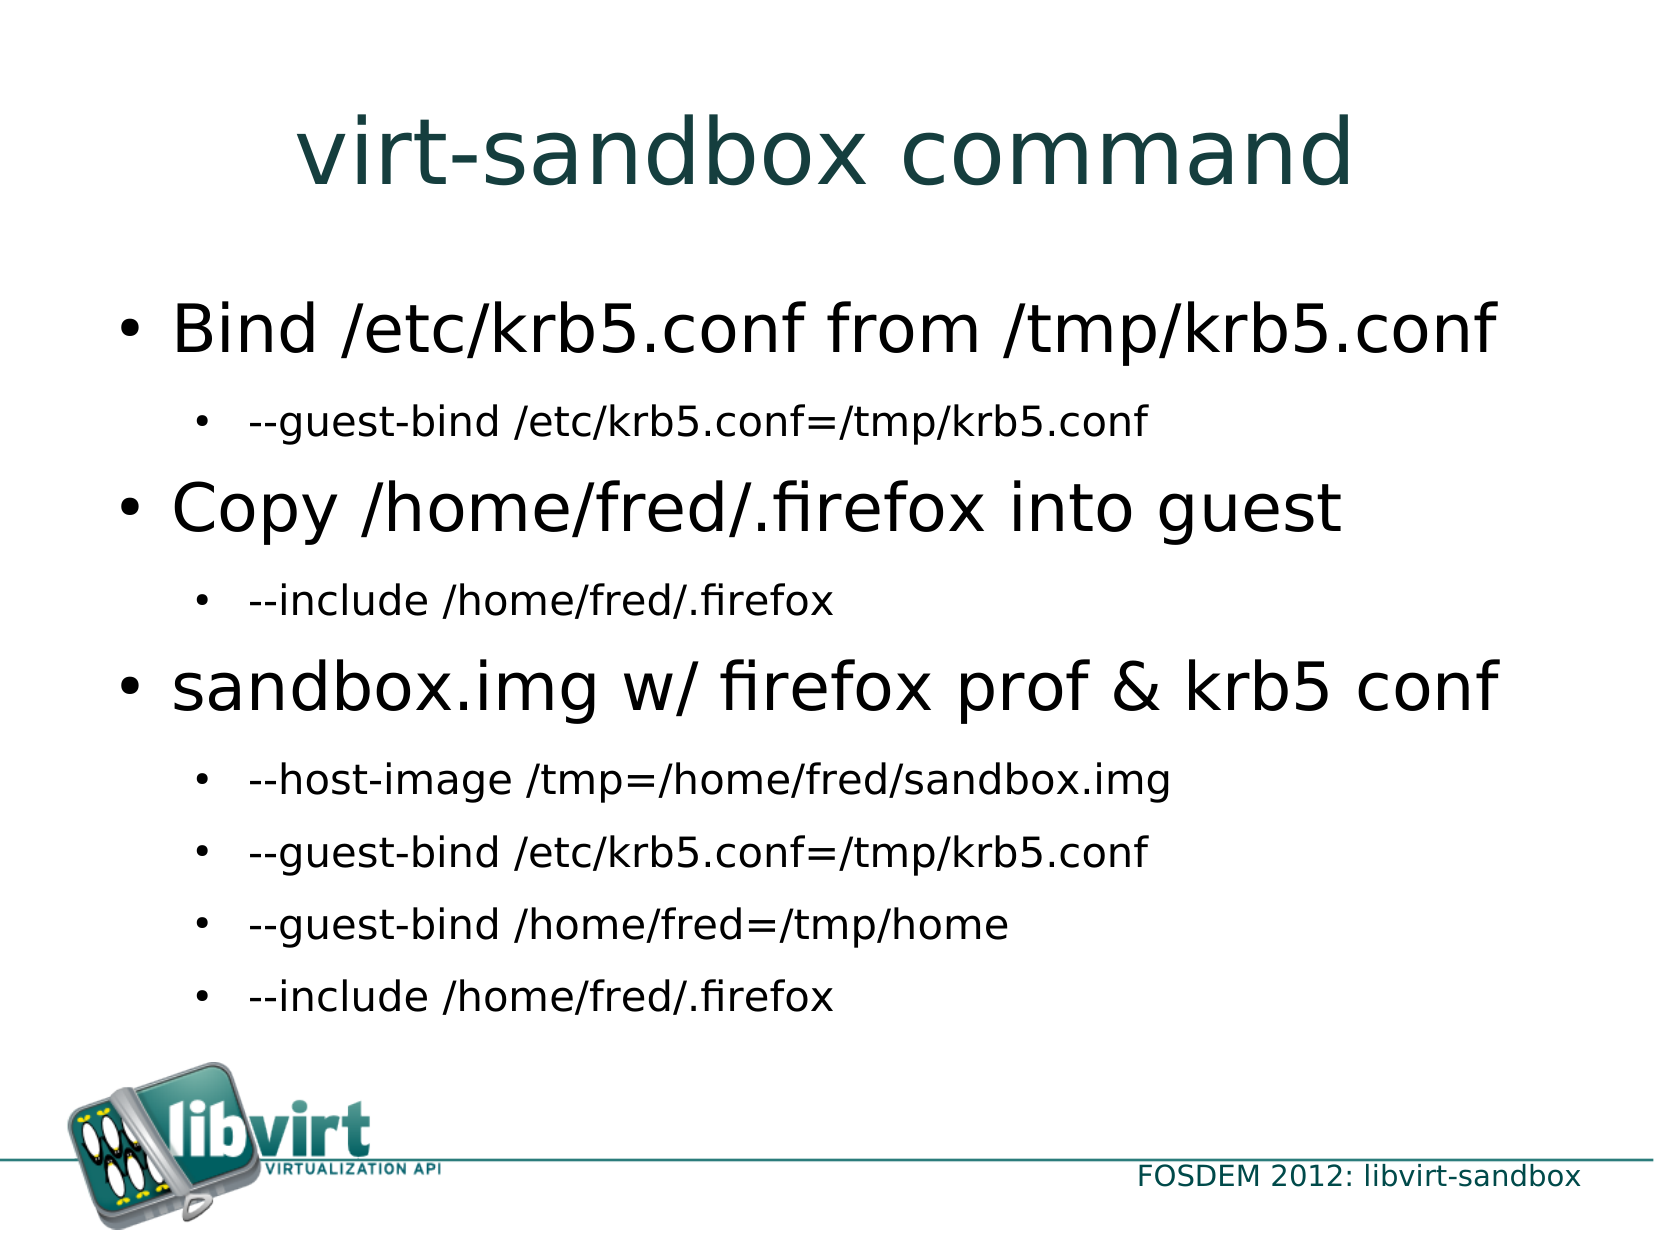

# virt-sandbox command
Bind /etc/krb5.conf from /tmp/krb5.conf
--guest-bind /etc/krb5.conf=/tmp/krb5.conf
Copy /home/fred/.firefox into guest
--include /home/fred/.firefox
sandbox.img w/ firefox prof & krb5 conf
--host-image /tmp=/home/fred/sandbox.img
--guest-bind /etc/krb5.conf=/tmp/krb5.conf
--guest-bind /home/fred=/tmp/home
--include /home/fred/.firefox
FOSDEM 2012: libvirt-sandbox